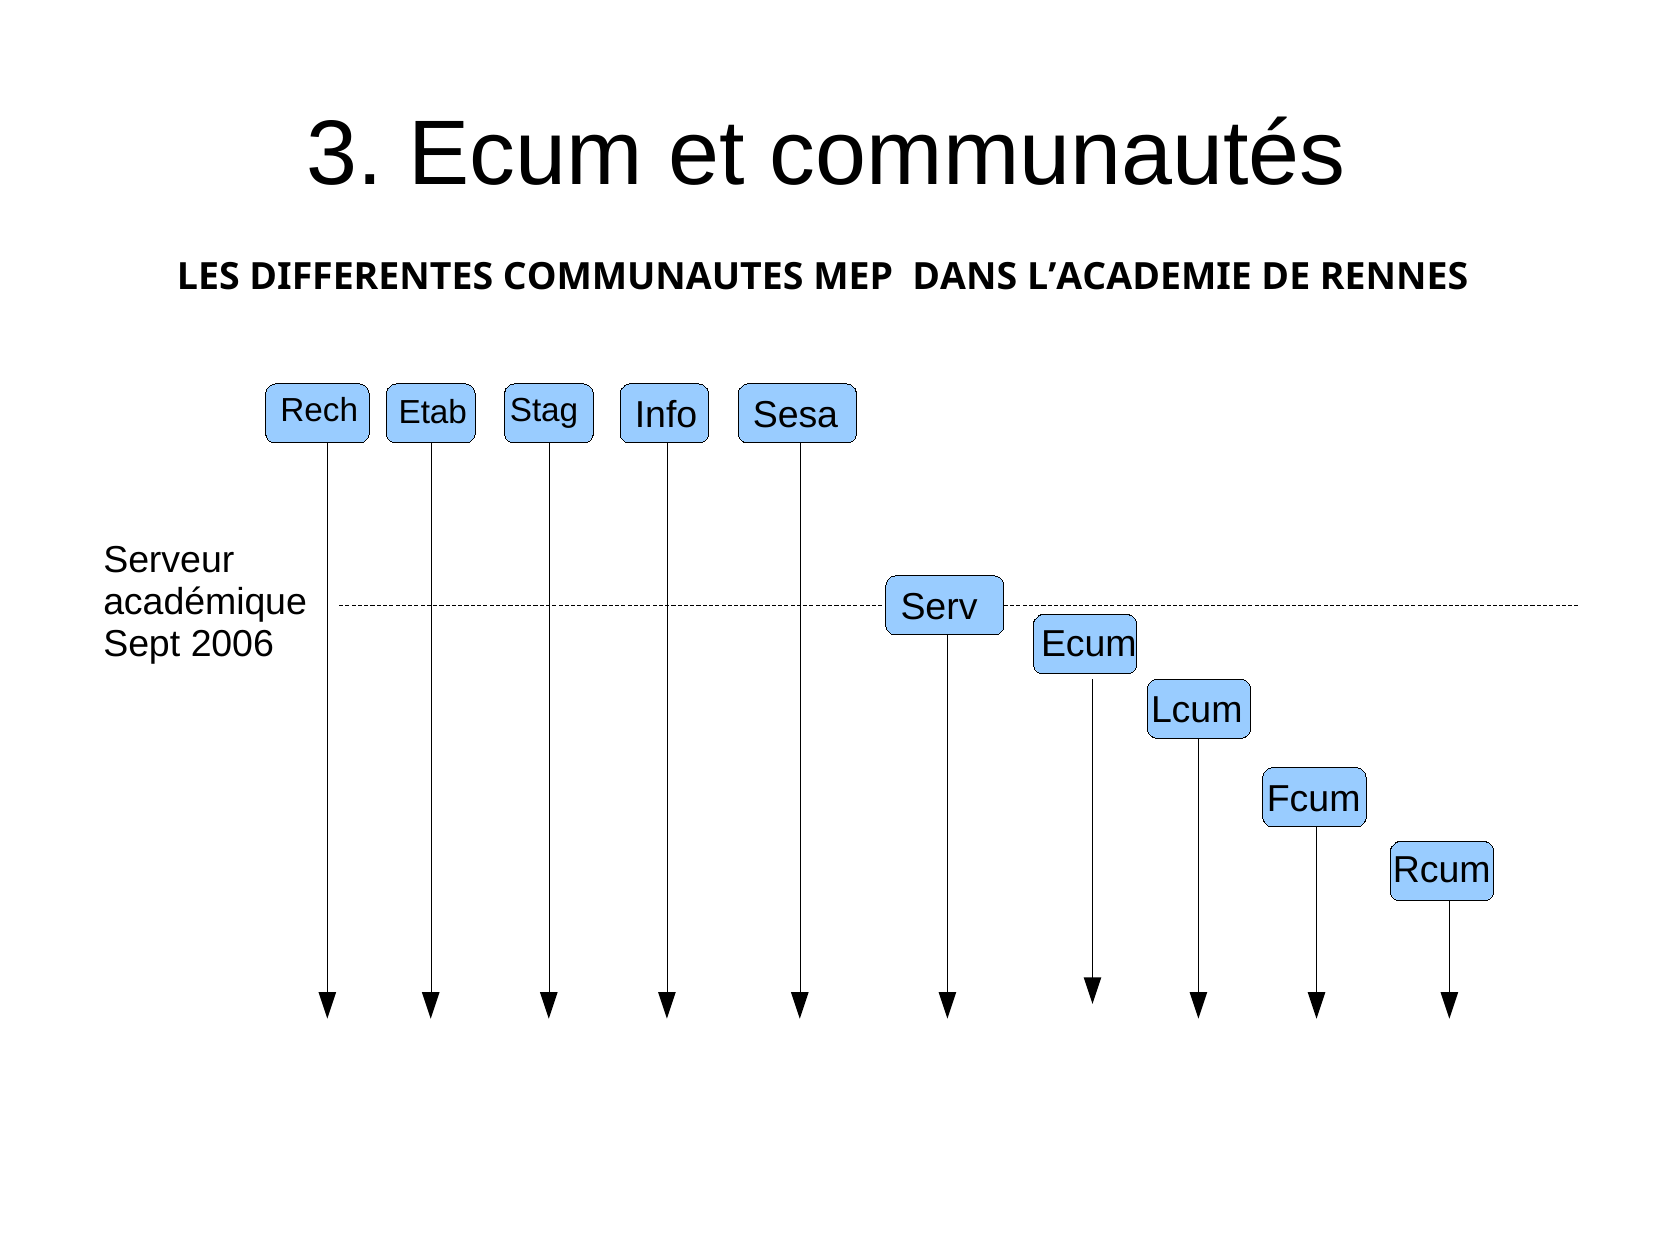

# 3. Ecum et communautés
LES DIFFERENTES COMMUNAUTES MEP DANS L’ACADEMIE DE RENNES
Rech
Stag
Etab
Info
Sesa
Serveur
académique
Sept 2006
Serv
Ecum
Lcum
Fcum
Rcum